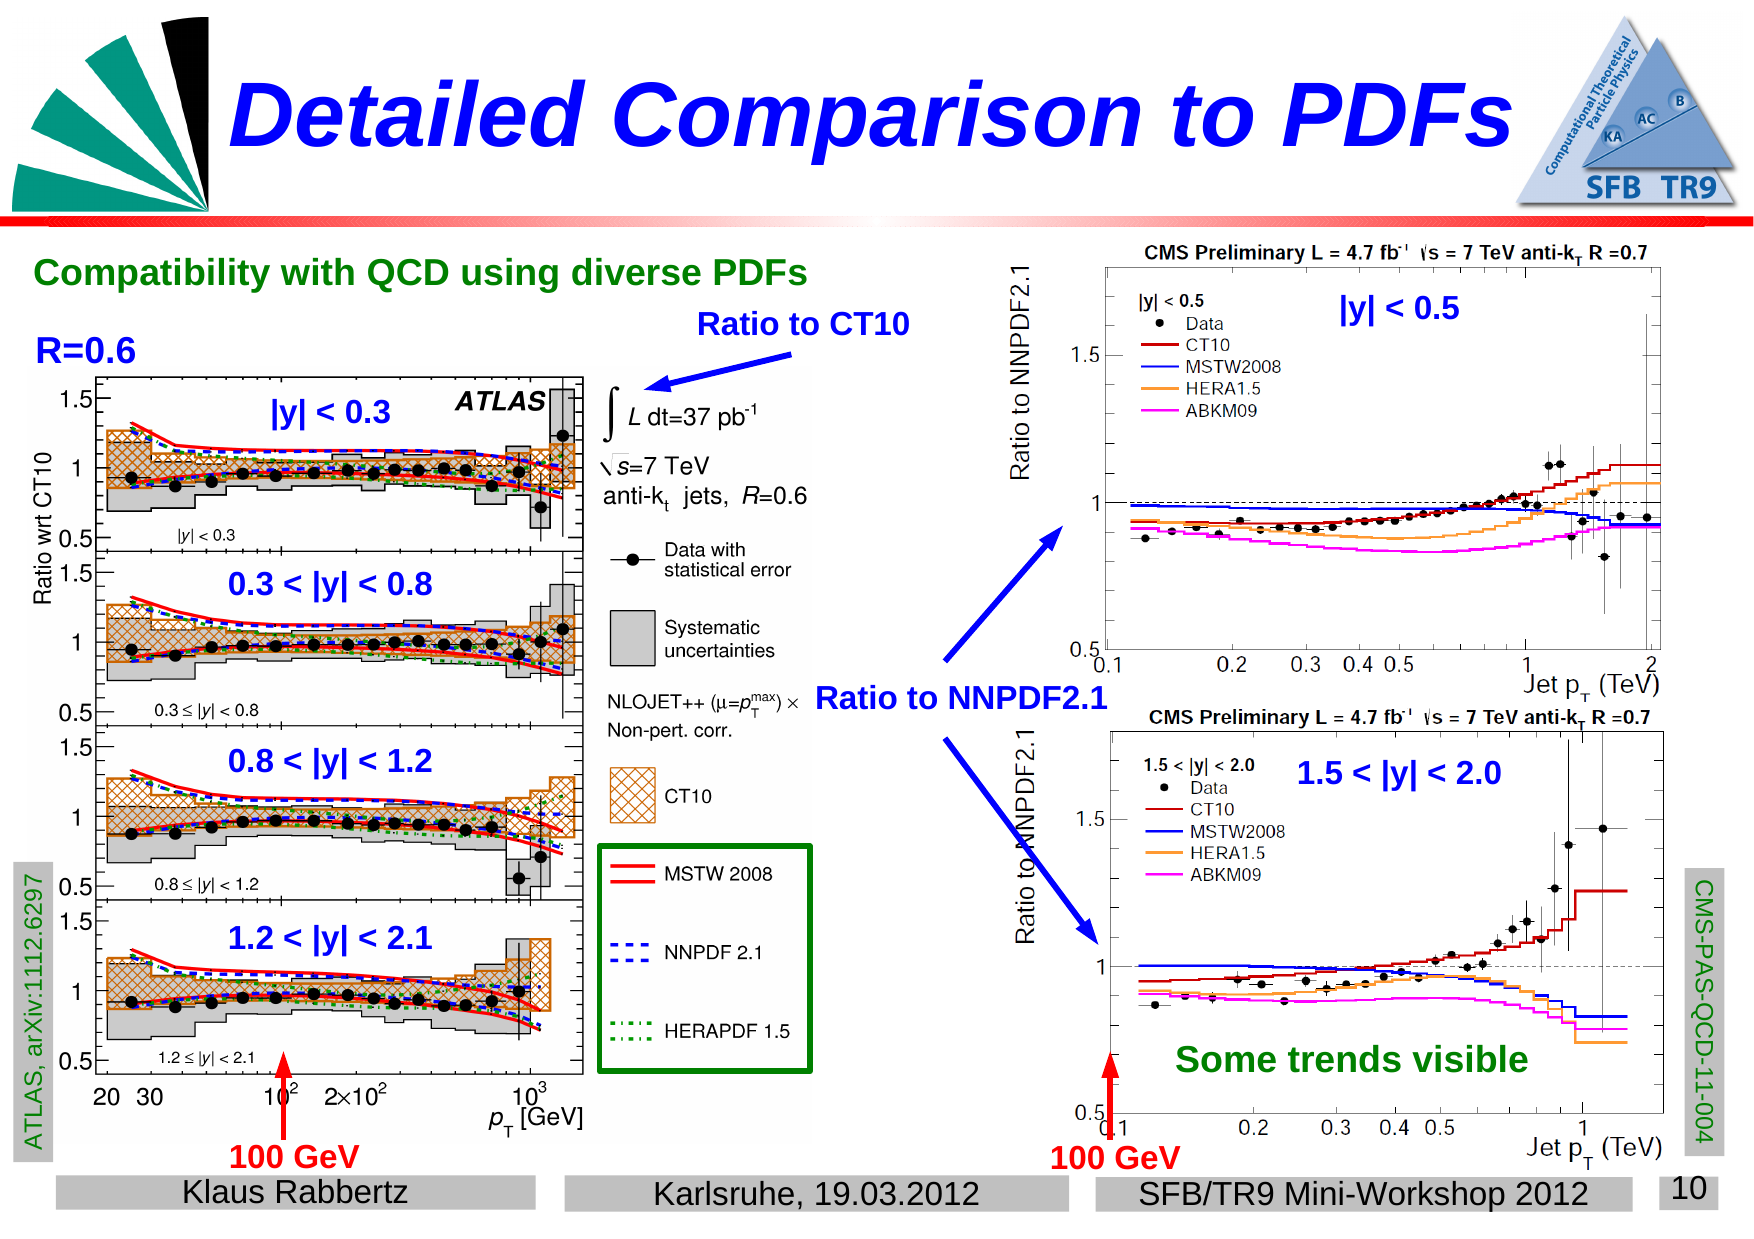

# Detailed Comparison to PDFs
Compatibility with QCD using diverse PDFs
|y| < 0.5
Ratio to CT10
R=0.6
|y| < 0.3
0.3 < |y| < 0.8
Ratio to NNPDF2.1
0.8 < |y| < 1.2
1.5 < |y| < 2.0
1.2 < |y| < 2.1
ATLAS, arXiv:1112.6297
CMS-PAS-QCD-11-004
Some trends visible
100 GeV
100 GeV